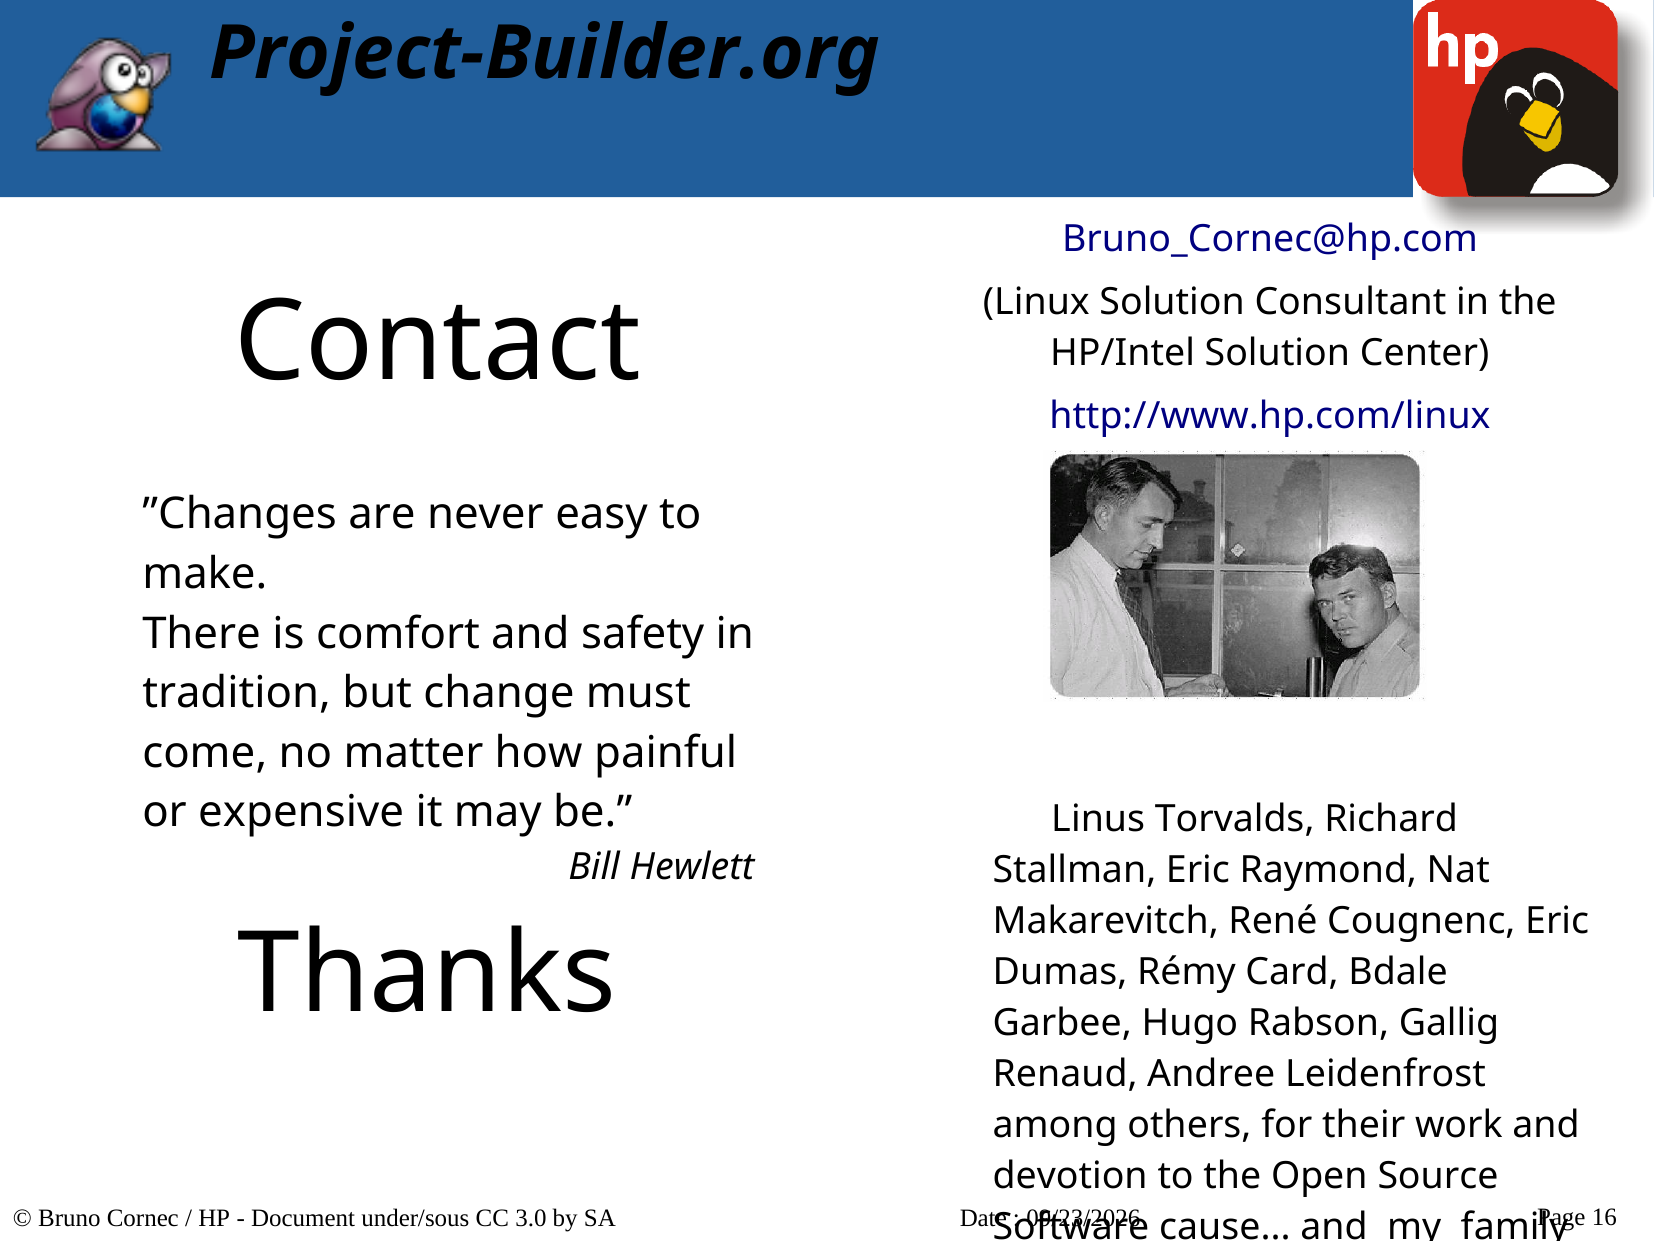

# Bruno_Cornec@hp.com
(Linux Solution Consultant in the HP/Intel Solution Center)
http://www.hp.com/linux
 Linus Torvalds, Richard Stallman, Eric Raymond, Nat Makarevitch, René Cougnenc, Eric Dumas, Rémy Card, Bdale Garbee, Hugo Rabson, Gallig Renaud, Andree Leidenfrost among others, for their work and devotion to the Open Source Software cause... and my family for his patience :-)
Contact
”Changes are never easy to make.
There is comfort and safety in tradition, but change must come, no matter how painful or expensive it may be.”
Bill Hewlett
Thanks